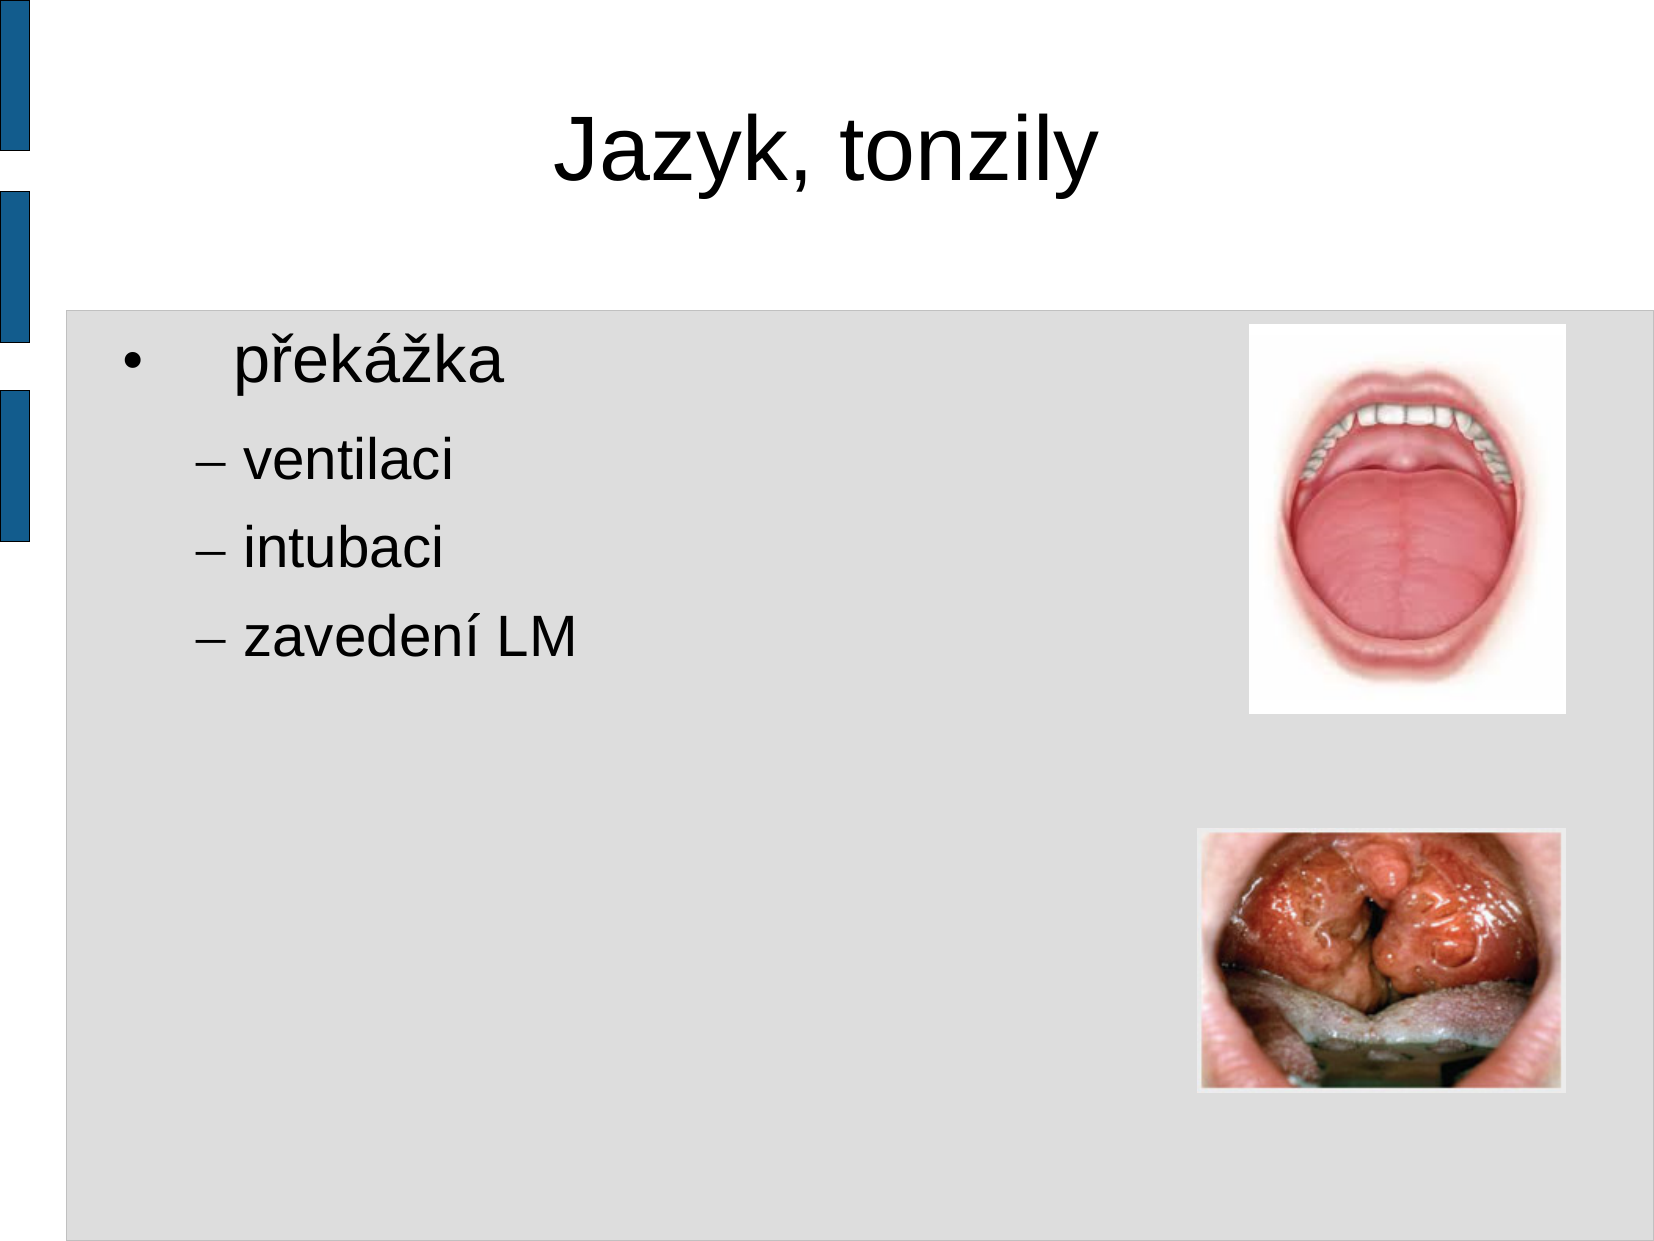

# Jazyk, tonzily
překážka
ventilaci
intubaci
zavedení LM